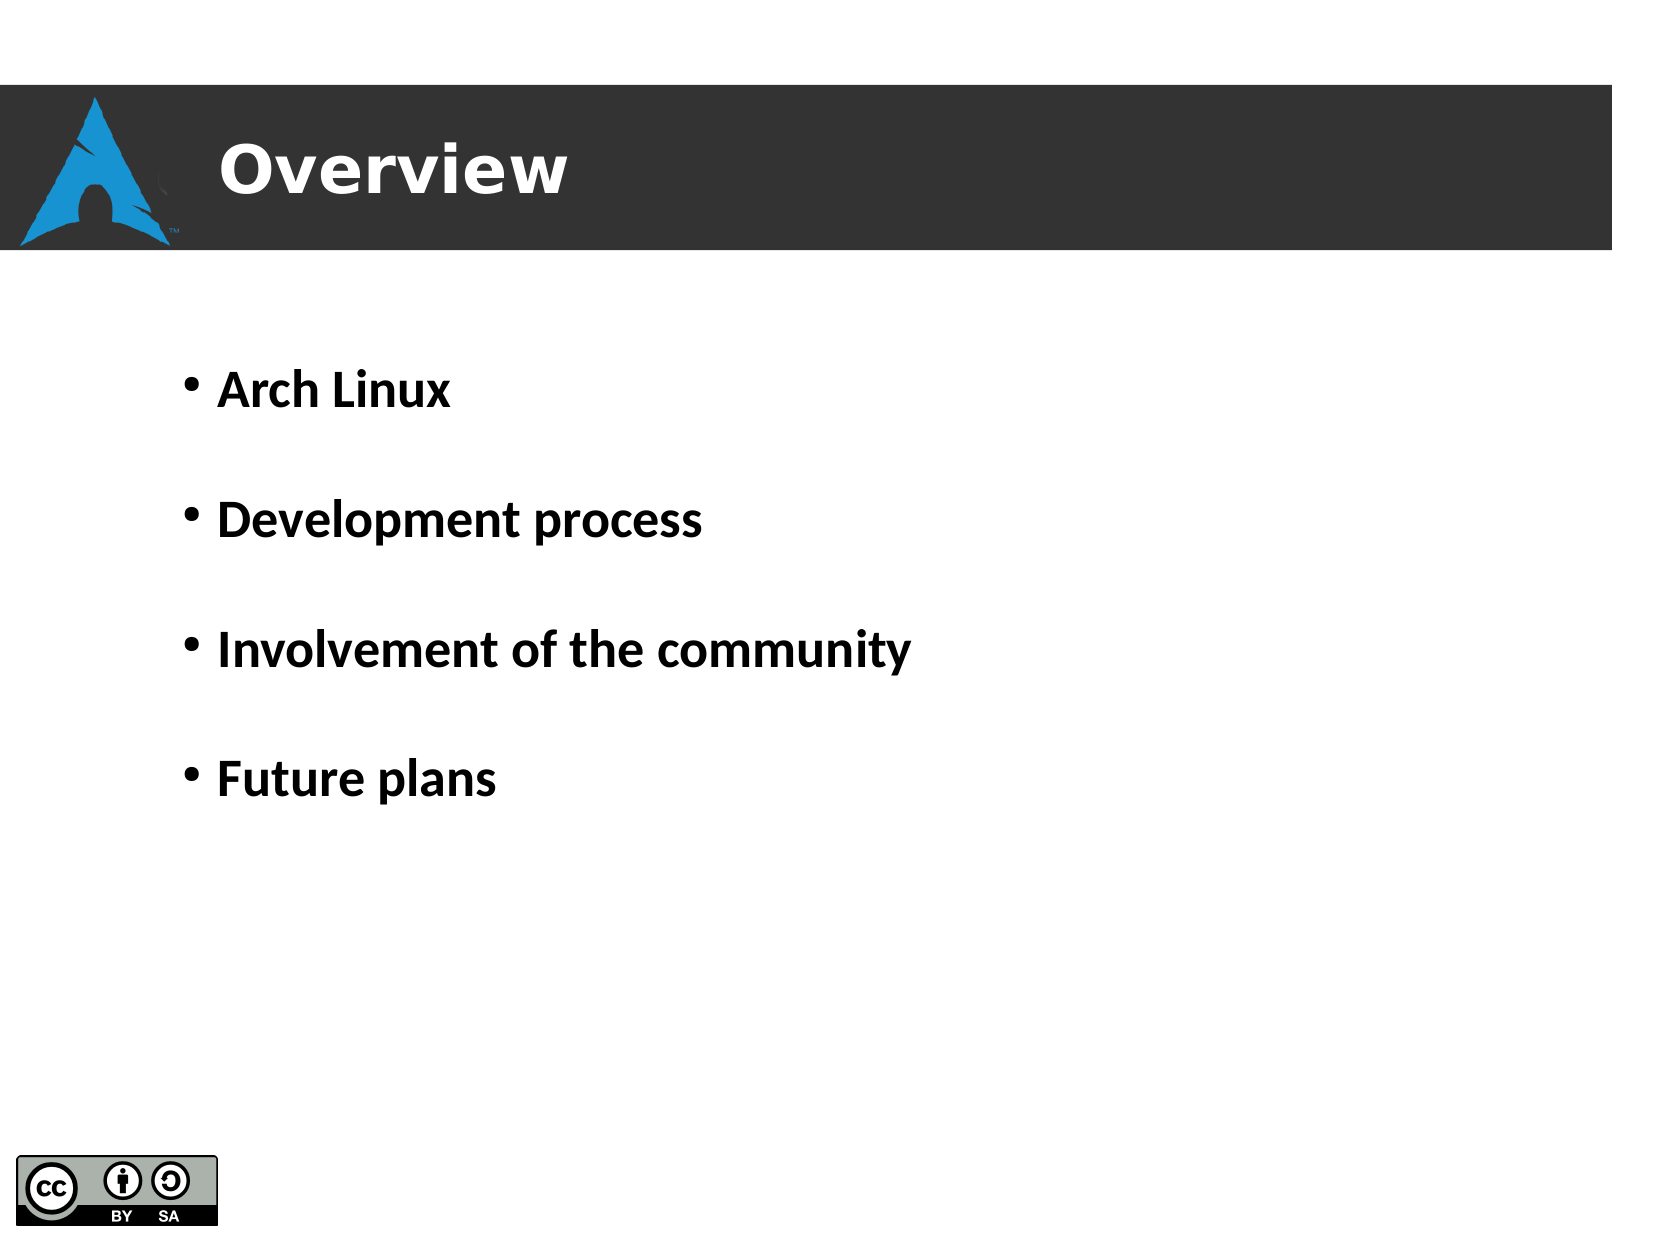

Overview
#
Arch Linux
Development process
Involvement of the community
Future plans